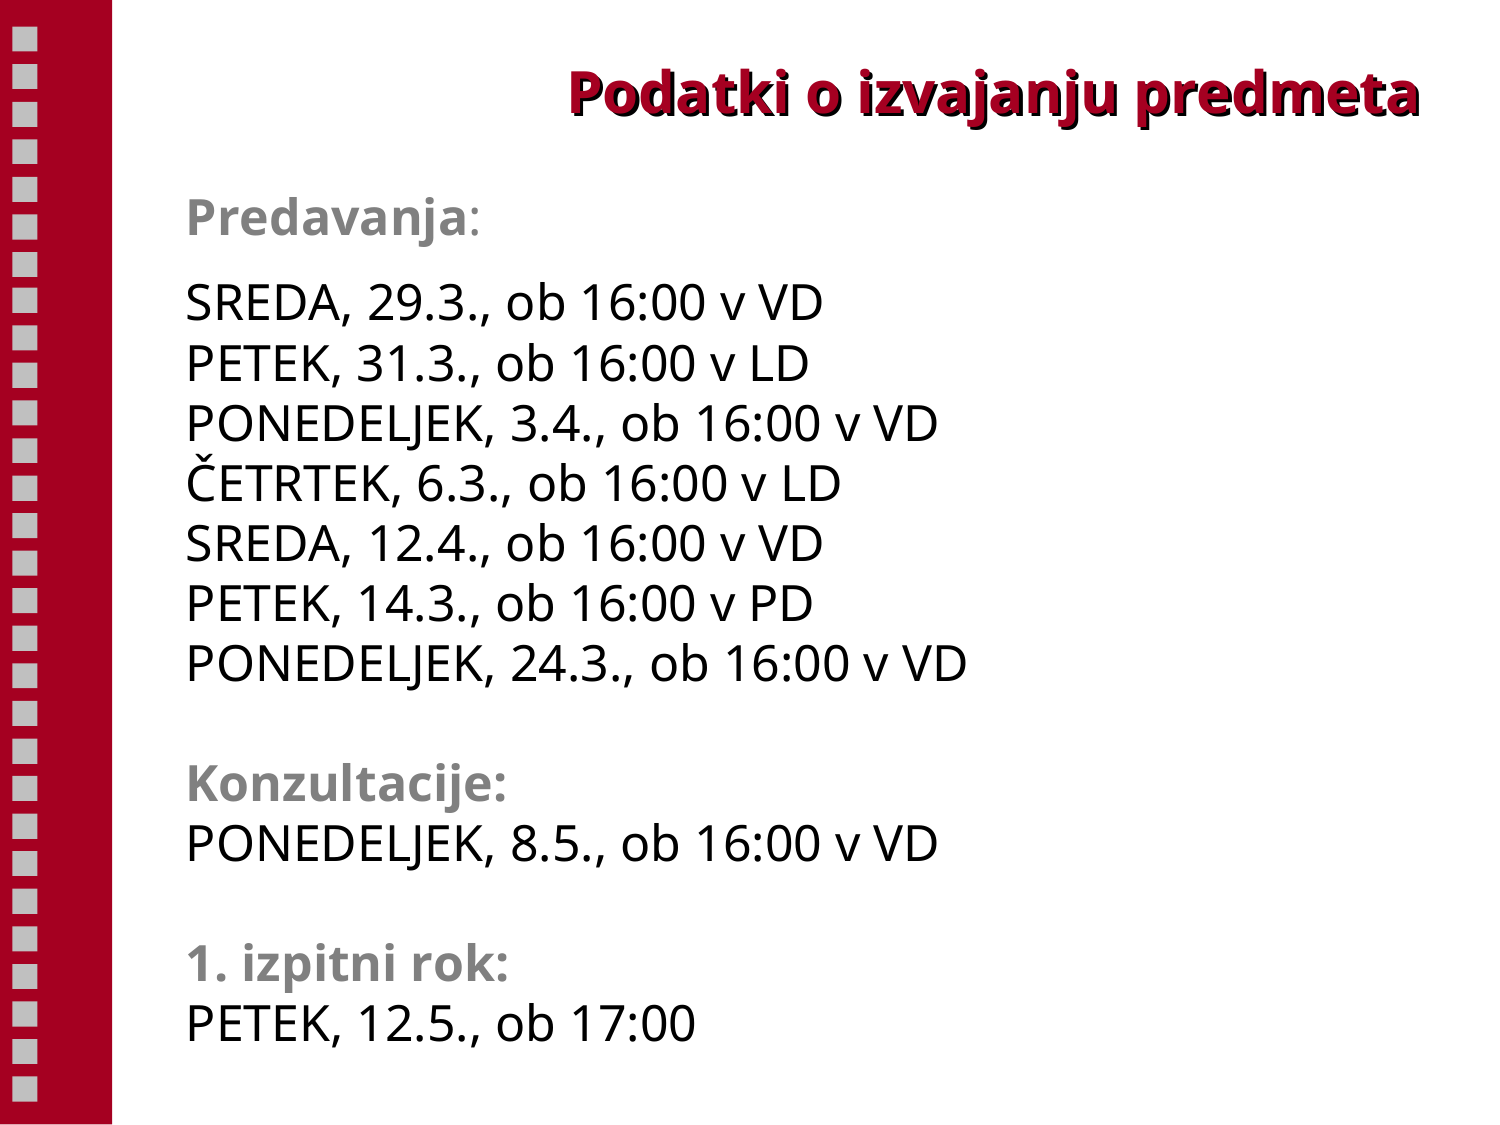

Podatki o izvajanju predmeta
Predavanja:
SREDA, 29.3., ob 16:00 v VD
PETEK, 31.3., ob 16:00 v LD
PONEDELJEK, 3.4., ob 16:00 v VD
ČETRTEK, 6.3., ob 16:00 v LD
SREDA, 12.4., ob 16:00 v VD
PETEK, 14.3., ob 16:00 v PD
PONEDELJEK, 24.3., ob 16:00 v VD
Konzultacije:
PONEDELJEK, 8.5., ob 16:00 v VD
1. izpitni rok:
PETEK, 12.5., ob 17:00